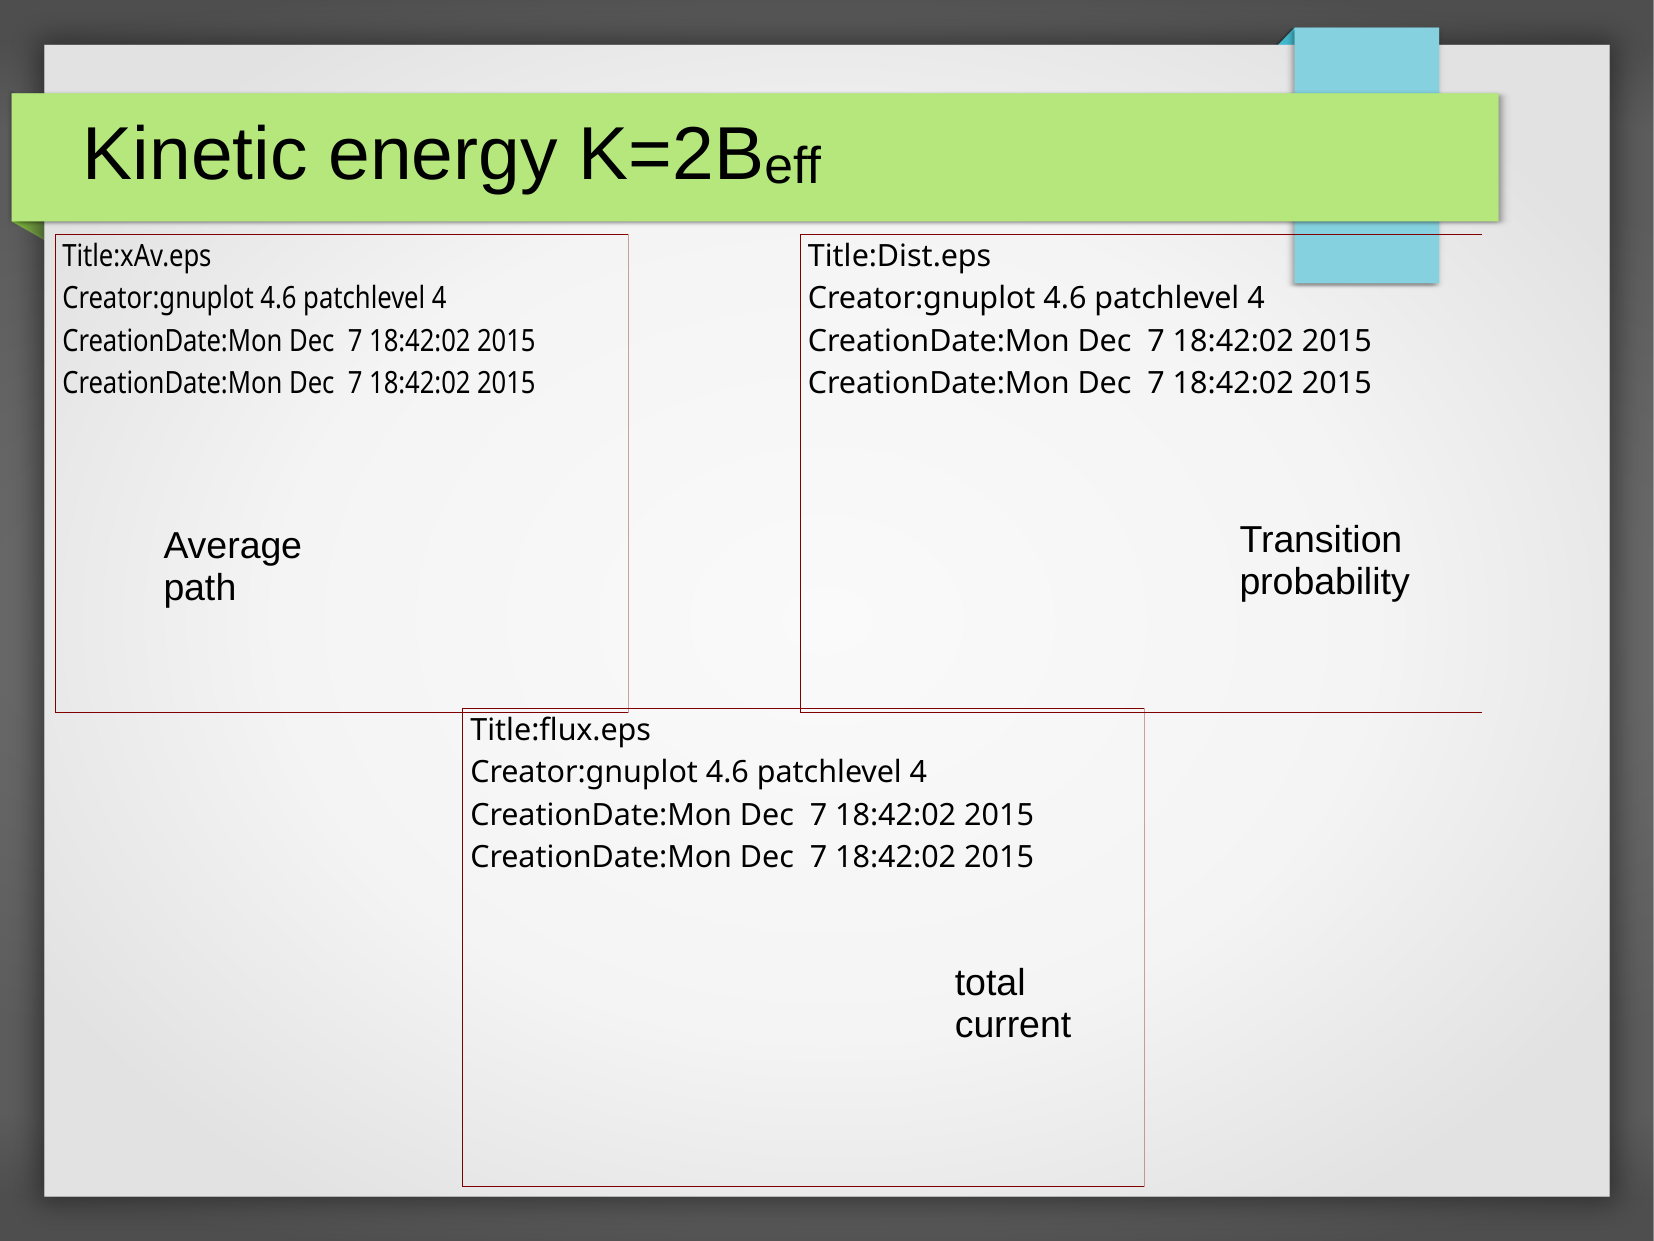

# Kinetic energy K=2Beff
Transition
probability
Average
path
total
current